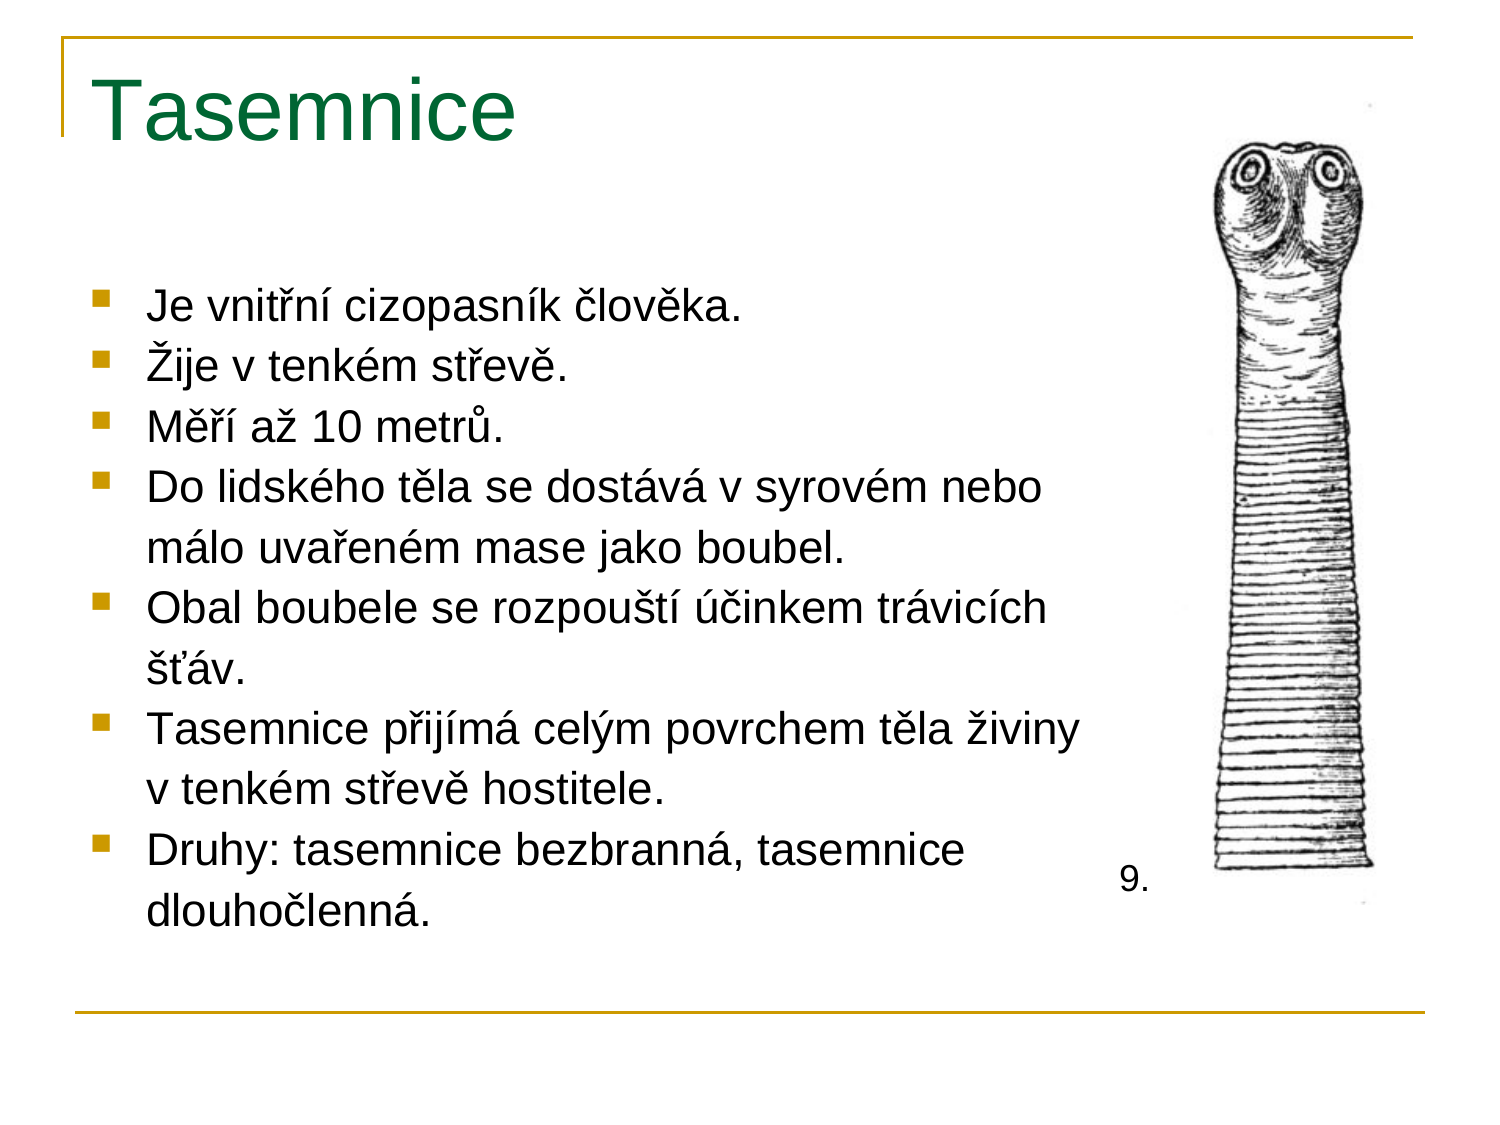

# Tasemnice
Je vnitřní cizopasník člověka.
Žije v tenkém střevě.
Měří až 10 metrů.
Do lidského těla se dostává v syrovém nebo málo uvařeném mase jako boubel.
Obal boubele se rozpouští účinkem trávicích šťáv.
Tasemnice přijímá celým povrchem těla živiny v tenkém střevě hostitele.
Druhy: tasemnice bezbranná, tasemnice dlouhočlenná.
9.